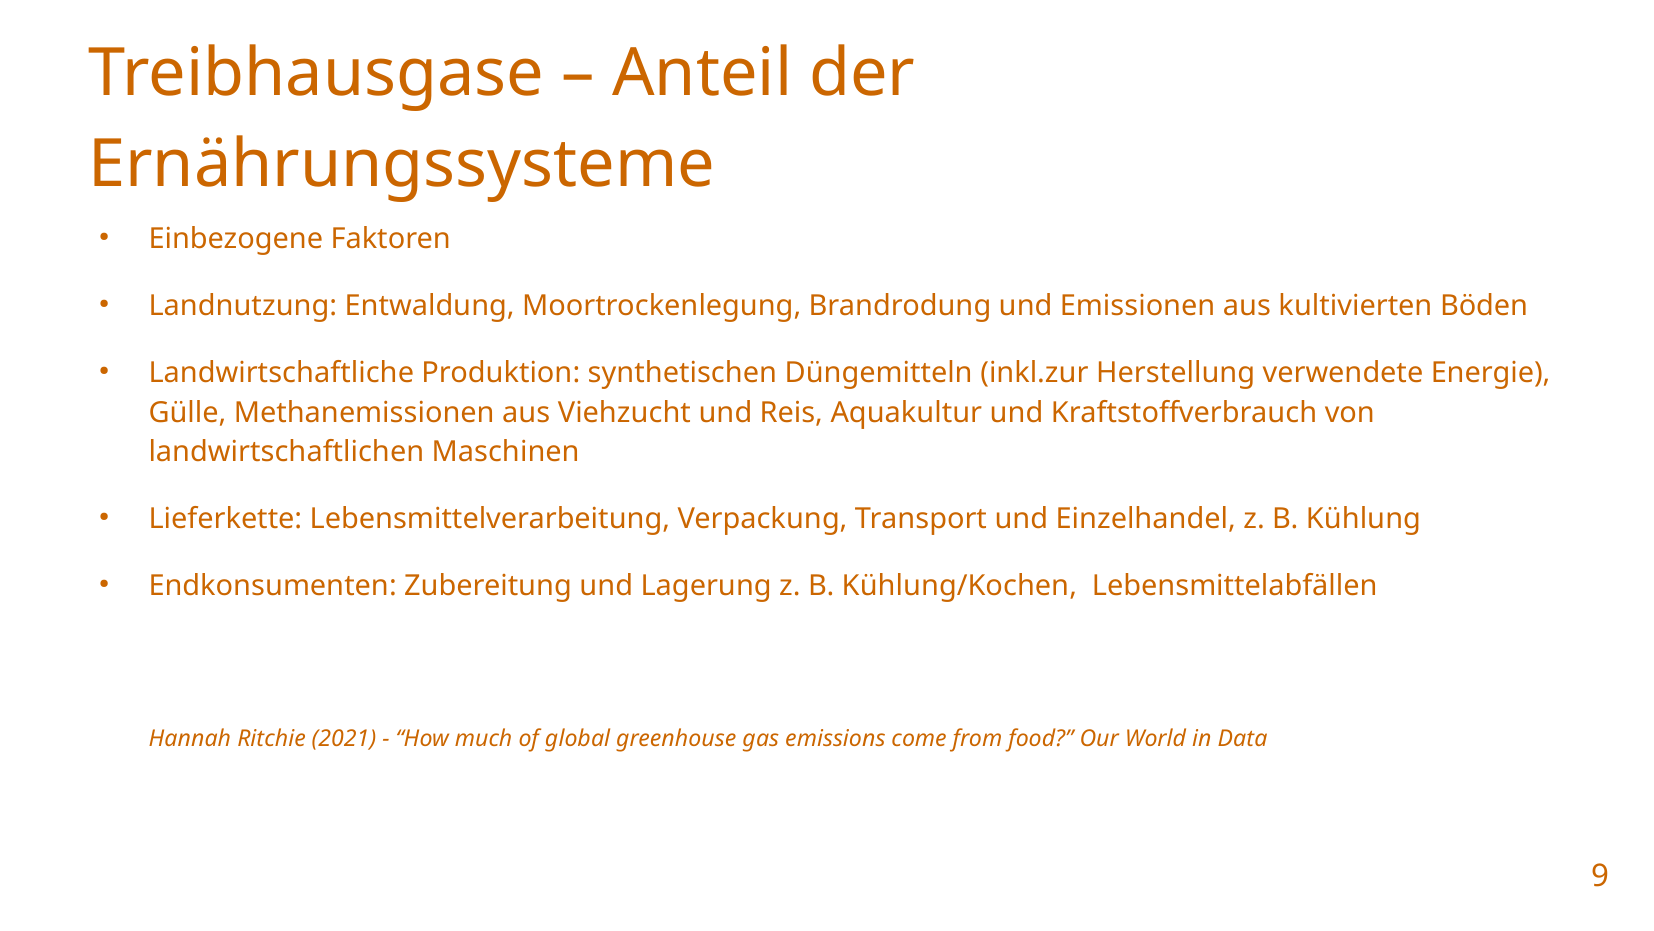

# Treibhausgase – Anteil der Ernährungssysteme
Einbezogene Faktoren
Landnutzung: Entwaldung, Moortrockenlegung, Brandrodung und Emissionen aus kultivierten Böden
Landwirtschaftliche Produktion: synthetischen Düngemitteln (inkl.zur Herstellung verwendete Energie), Gülle, Methanemissionen aus Viehzucht und Reis, Aquakultur und Kraftstoffverbrauch von landwirtschaftlichen Maschinen
Lieferkette: Lebensmittelverarbeitung, Verpackung, Transport und Einzelhandel, z. B. Kühlung
Endkonsumenten: Zubereitung und Lagerung z. B. Kühlung/Kochen, Lebensmittelabfällen
Hannah Ritchie (2021) - “How much of global greenhouse gas emissions come from food?” Our World in Data